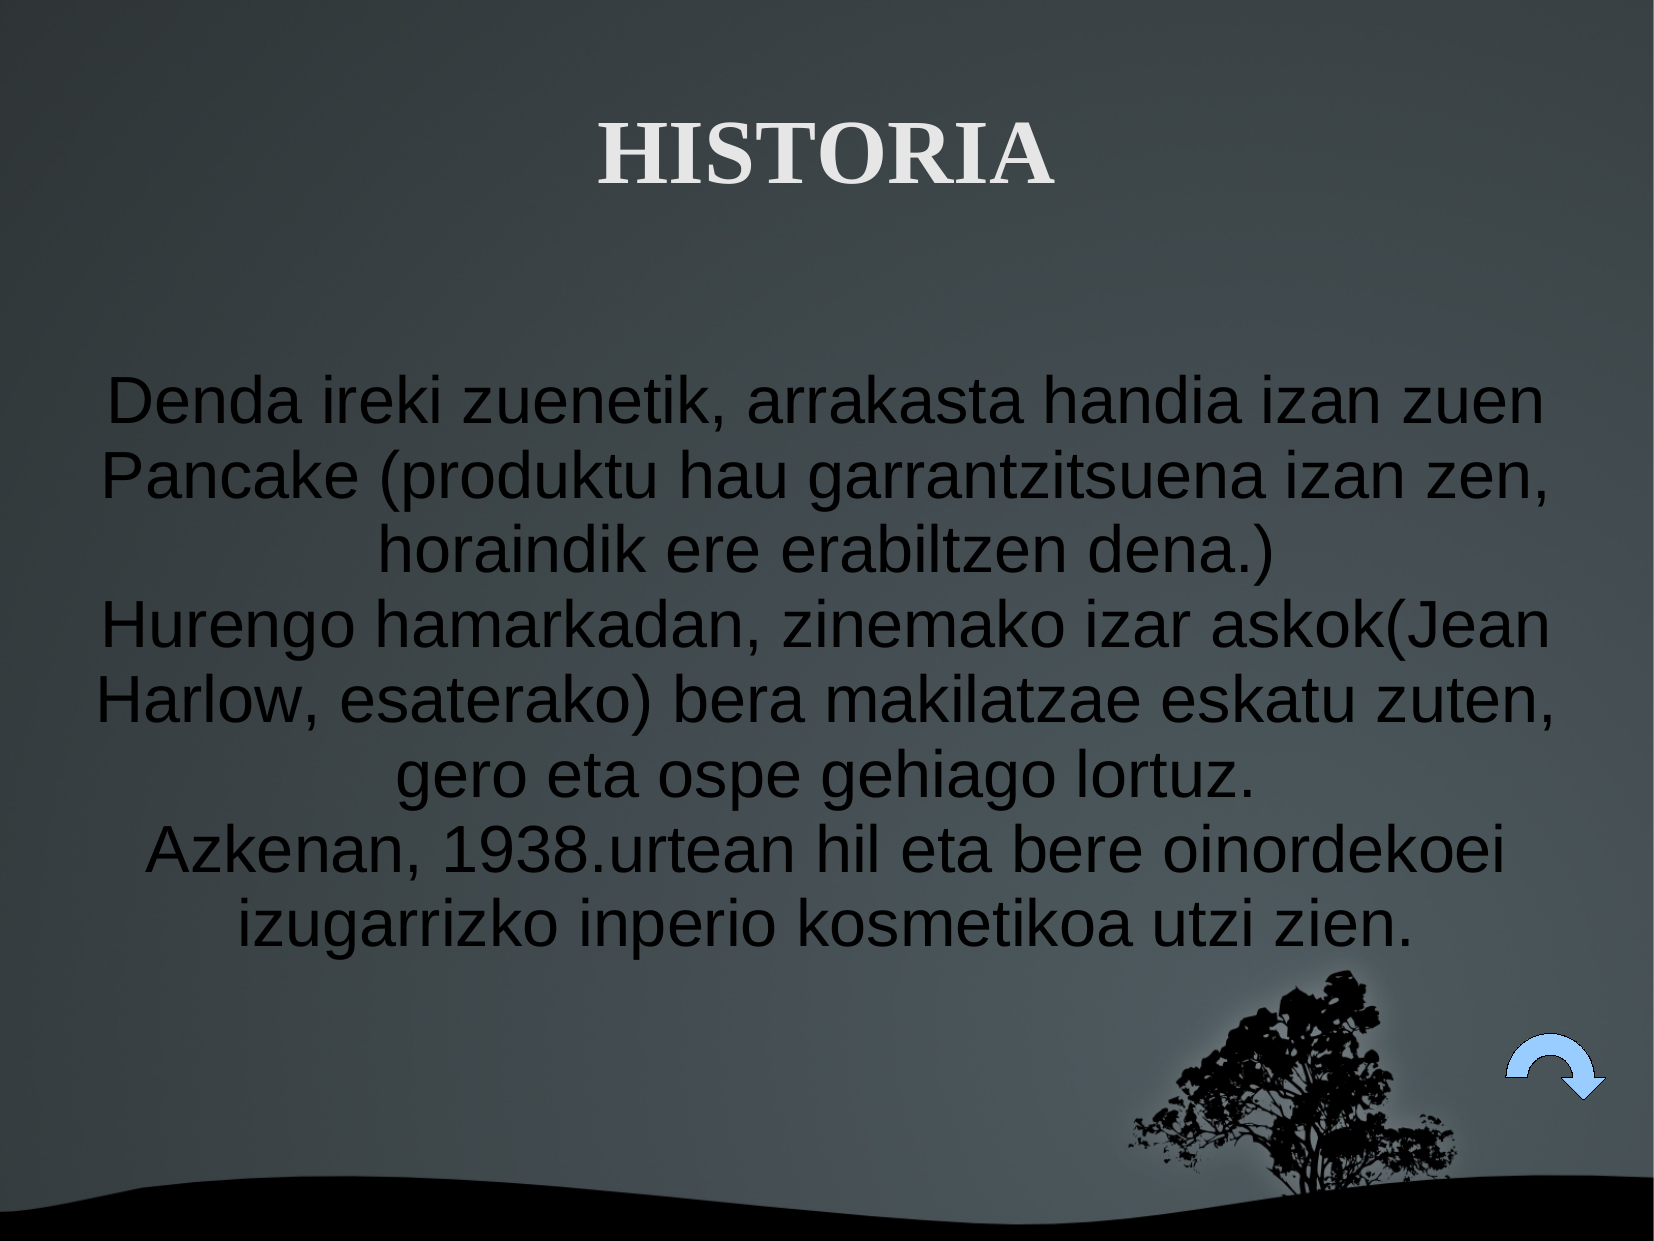

# HISTORIA
Denda ireki zuenetik, arrakasta handia izan zuen Pancake (produktu hau garrantzitsuena izan zen, horaindik ere erabiltzen dena.)
Hurengo hamarkadan, zinemako izar askok(Jean Harlow, esaterako) bera makilatzae eskatu zuten, gero eta ospe gehiago lortuz.
Azkenan, 1938.urtean hil eta bere oinordekoei izugarrizko inperio kosmetikoa utzi zien.